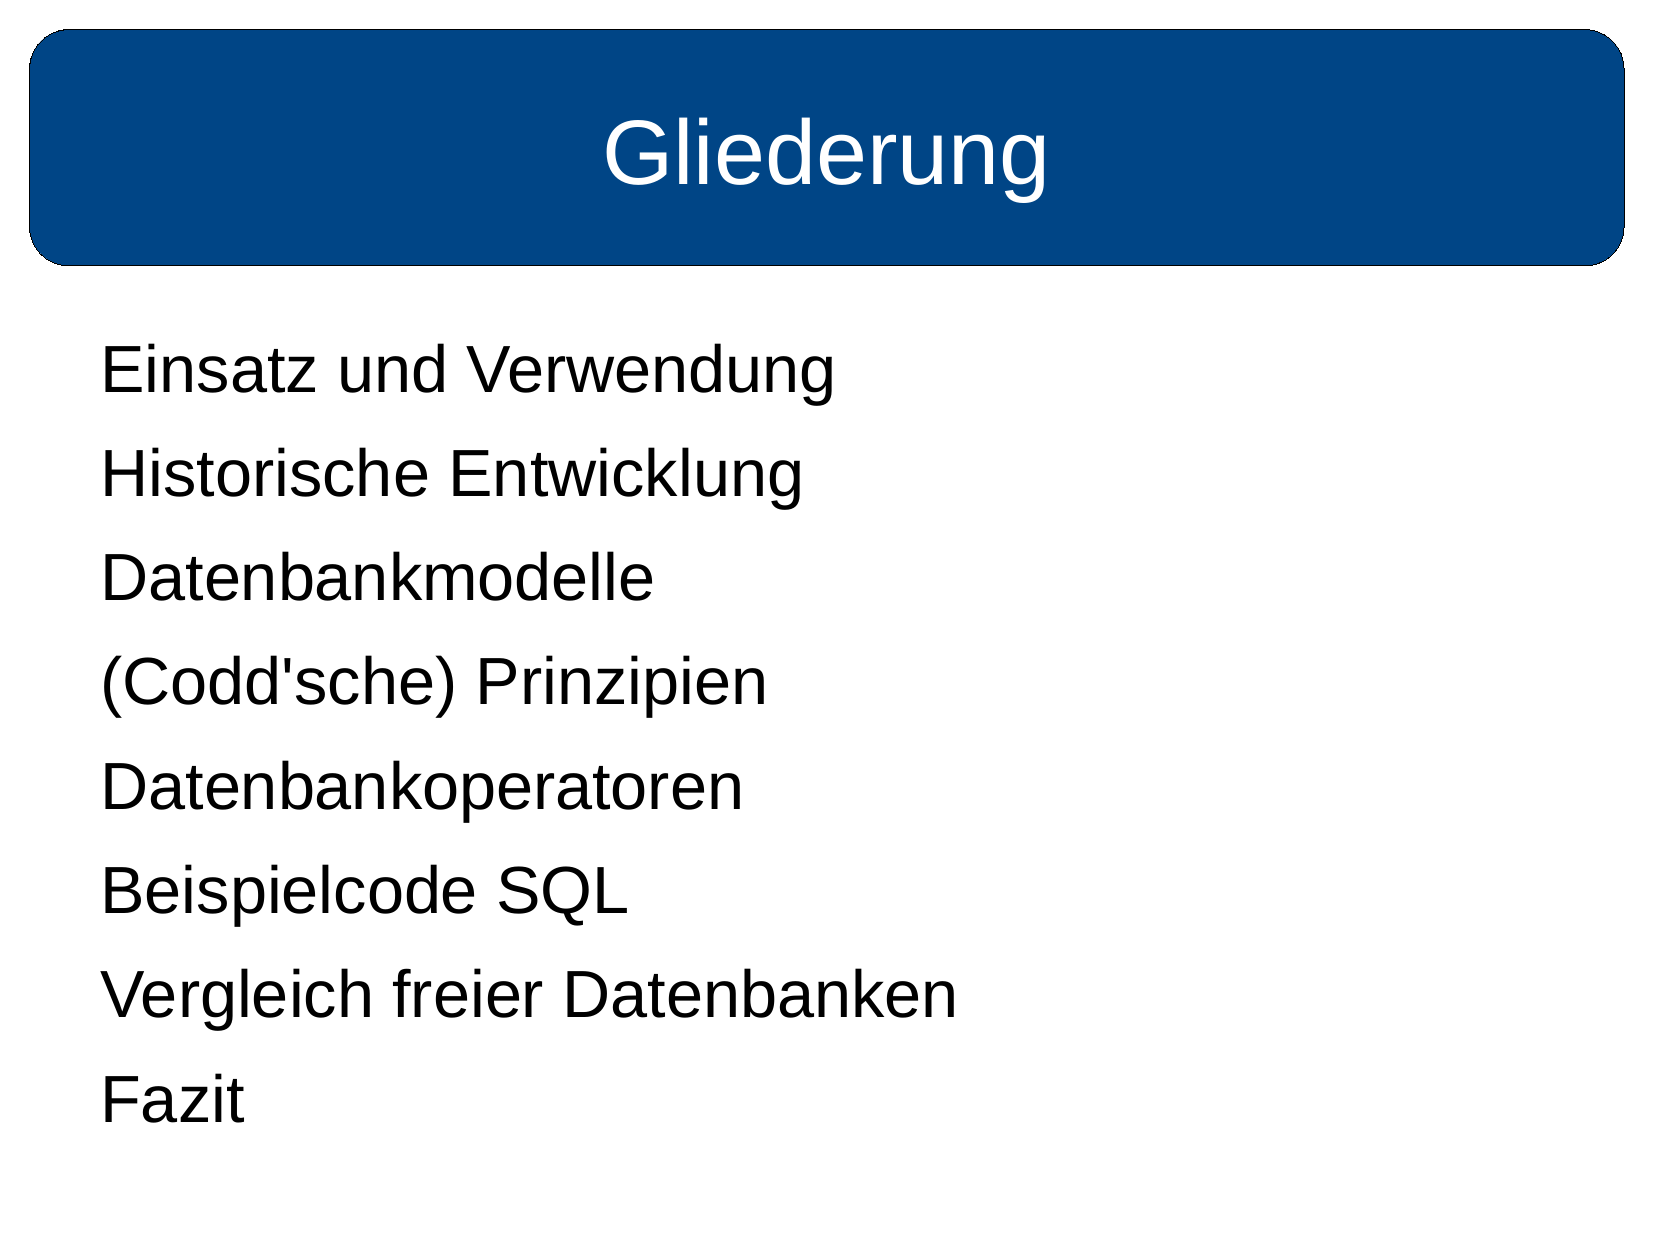

# Gliederung
Einsatz und Verwendung
Historische Entwicklung
Datenbankmodelle
(Codd'sche) Prinzipien
Datenbankoperatoren
Beispielcode SQL
Vergleich freier Datenbanken
Fazit